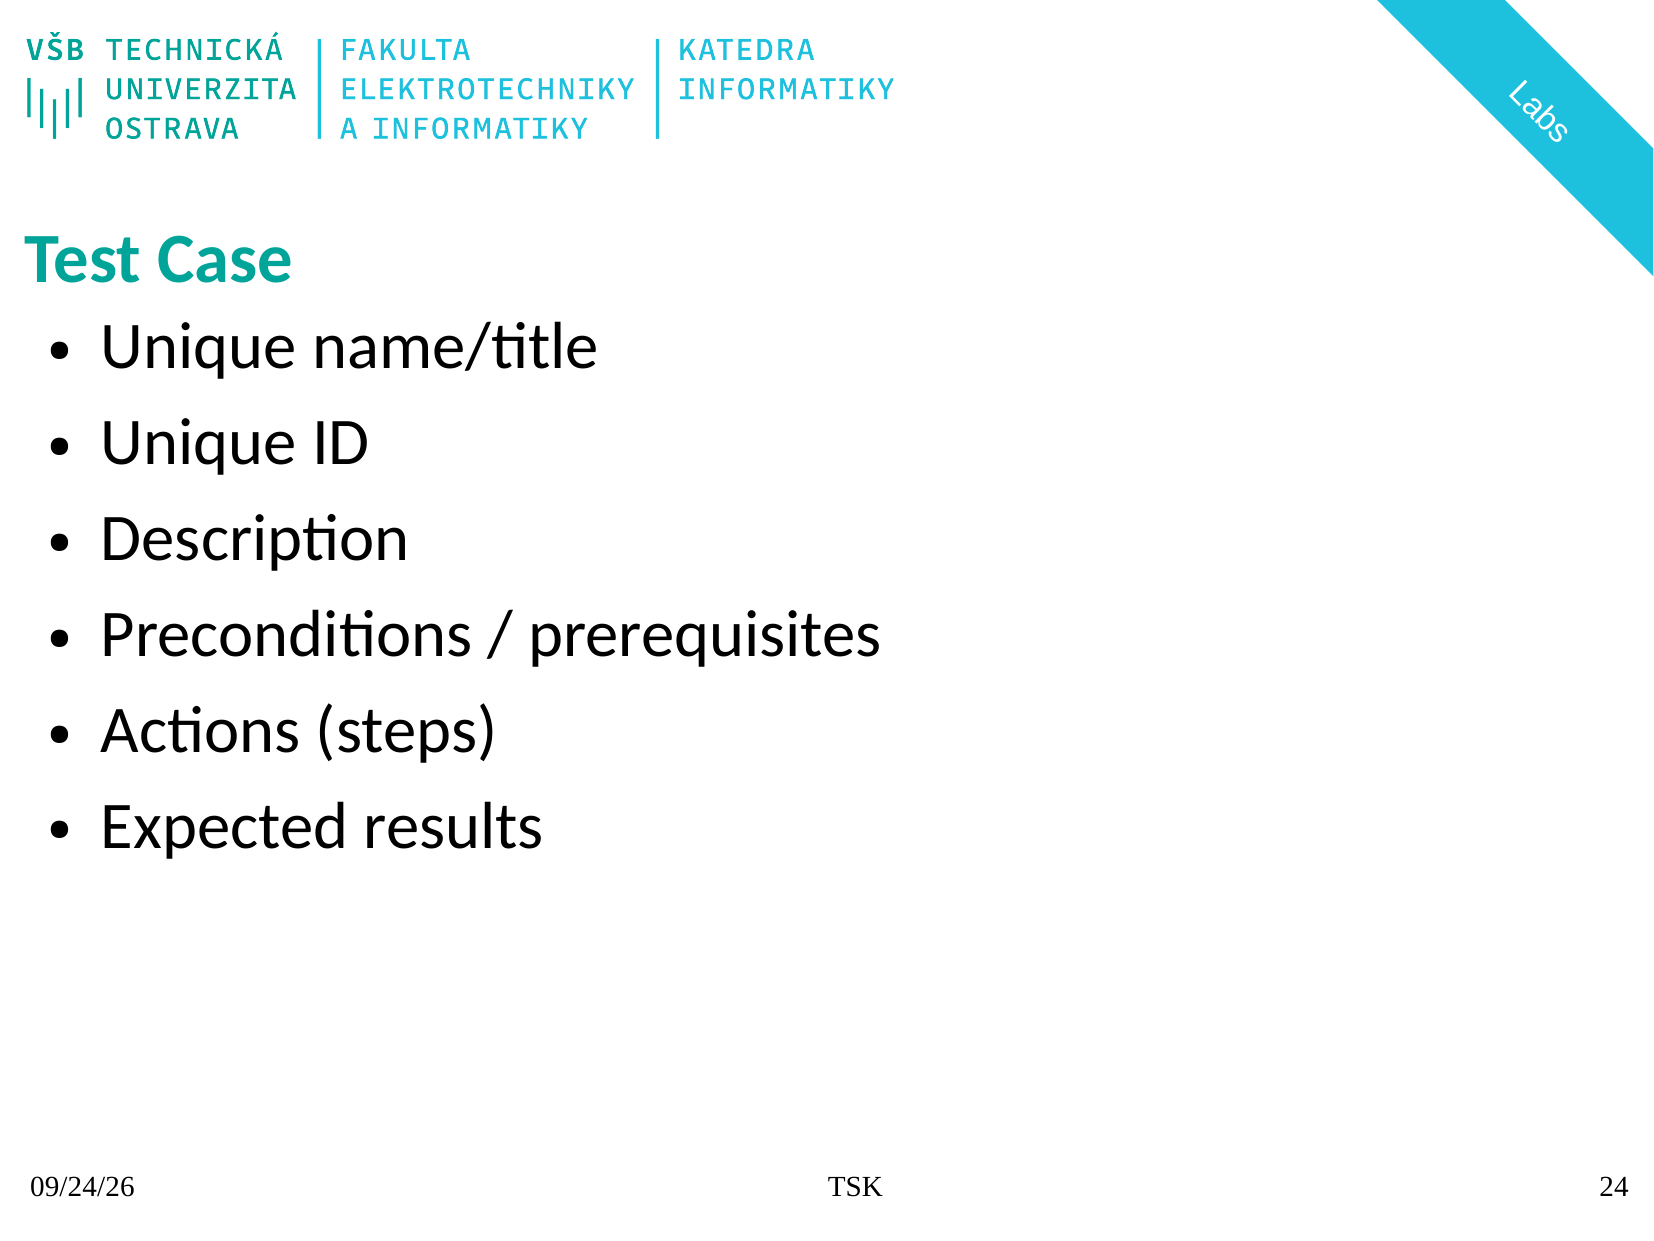

Labs
# Test Case
Unique name/title
Unique ID
Description
Preconditions / prerequisites
Actions (steps)
Expected results
TSK
24